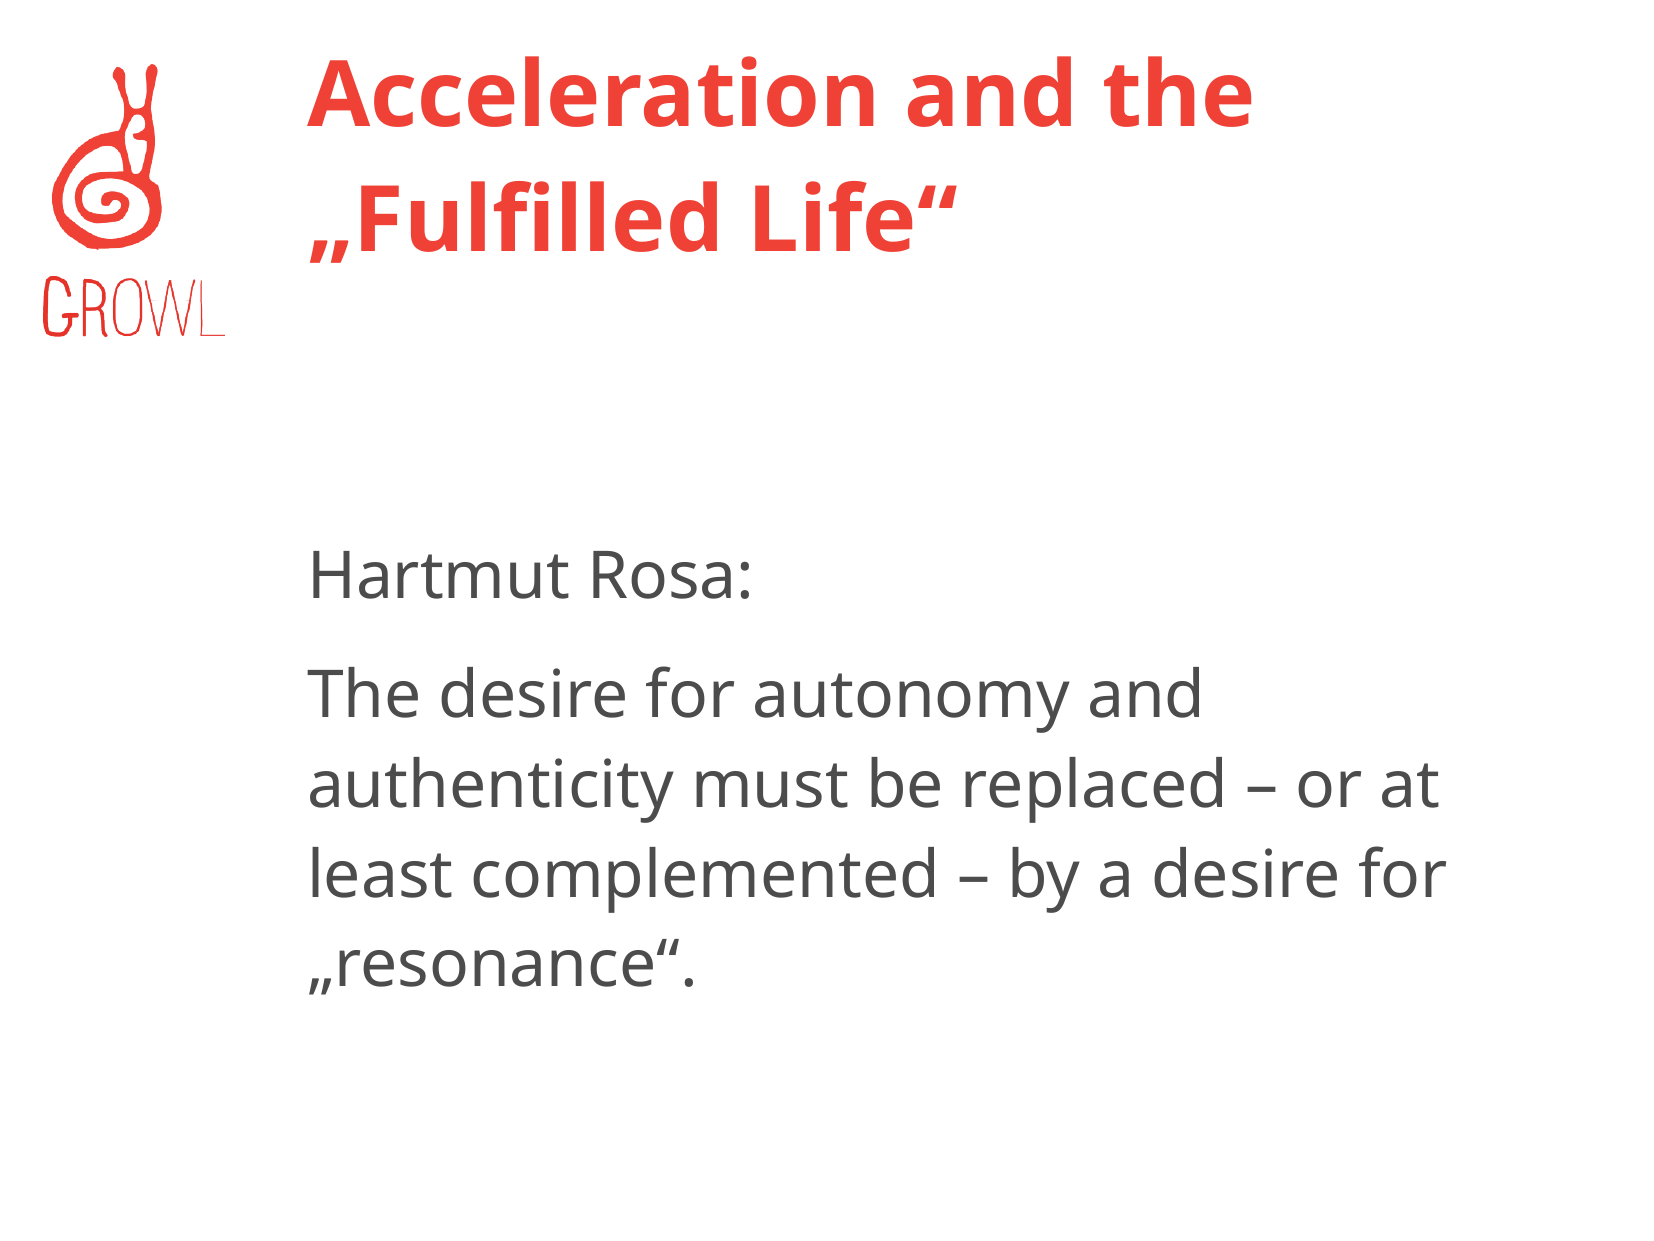

# Acceleration and the „Fulfilled Life“
Hartmut Rosa:
The desire for autonomy and authenticity must be replaced – or at least complemented – by a desire for „resonance“.